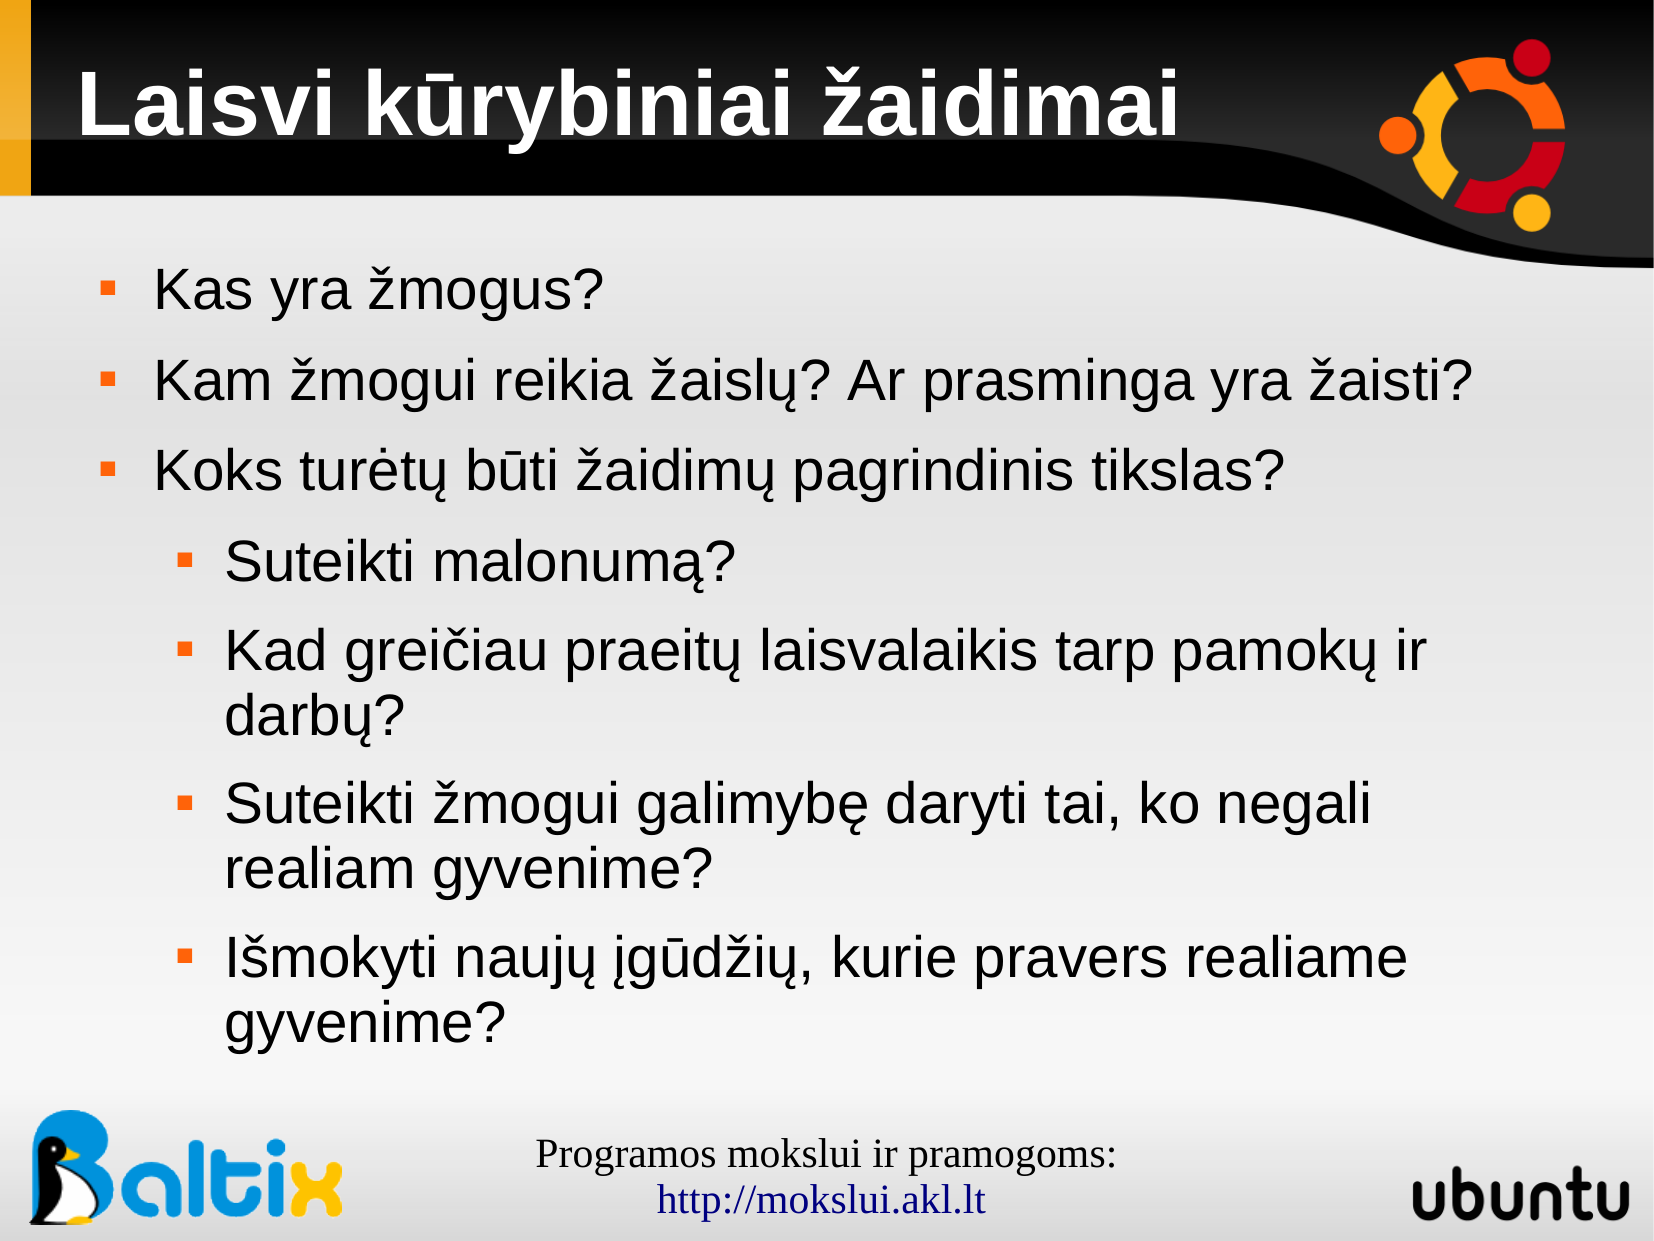

# Laisvi kūrybiniai žaidimai
Kas yra žmogus?
Kam žmogui reikia žaislų? Ar prasminga yra žaisti?
Koks turėtų būti žaidimų pagrindinis tikslas?
Suteikti malonumą?
Kad greičiau praeitų laisvalaikis tarp pamokų ir darbų?
Suteikti žmogui galimybę daryti tai, ko negali realiam gyvenime?
Išmokyti naujų įgūdžių, kurie pravers realiame gyvenime?